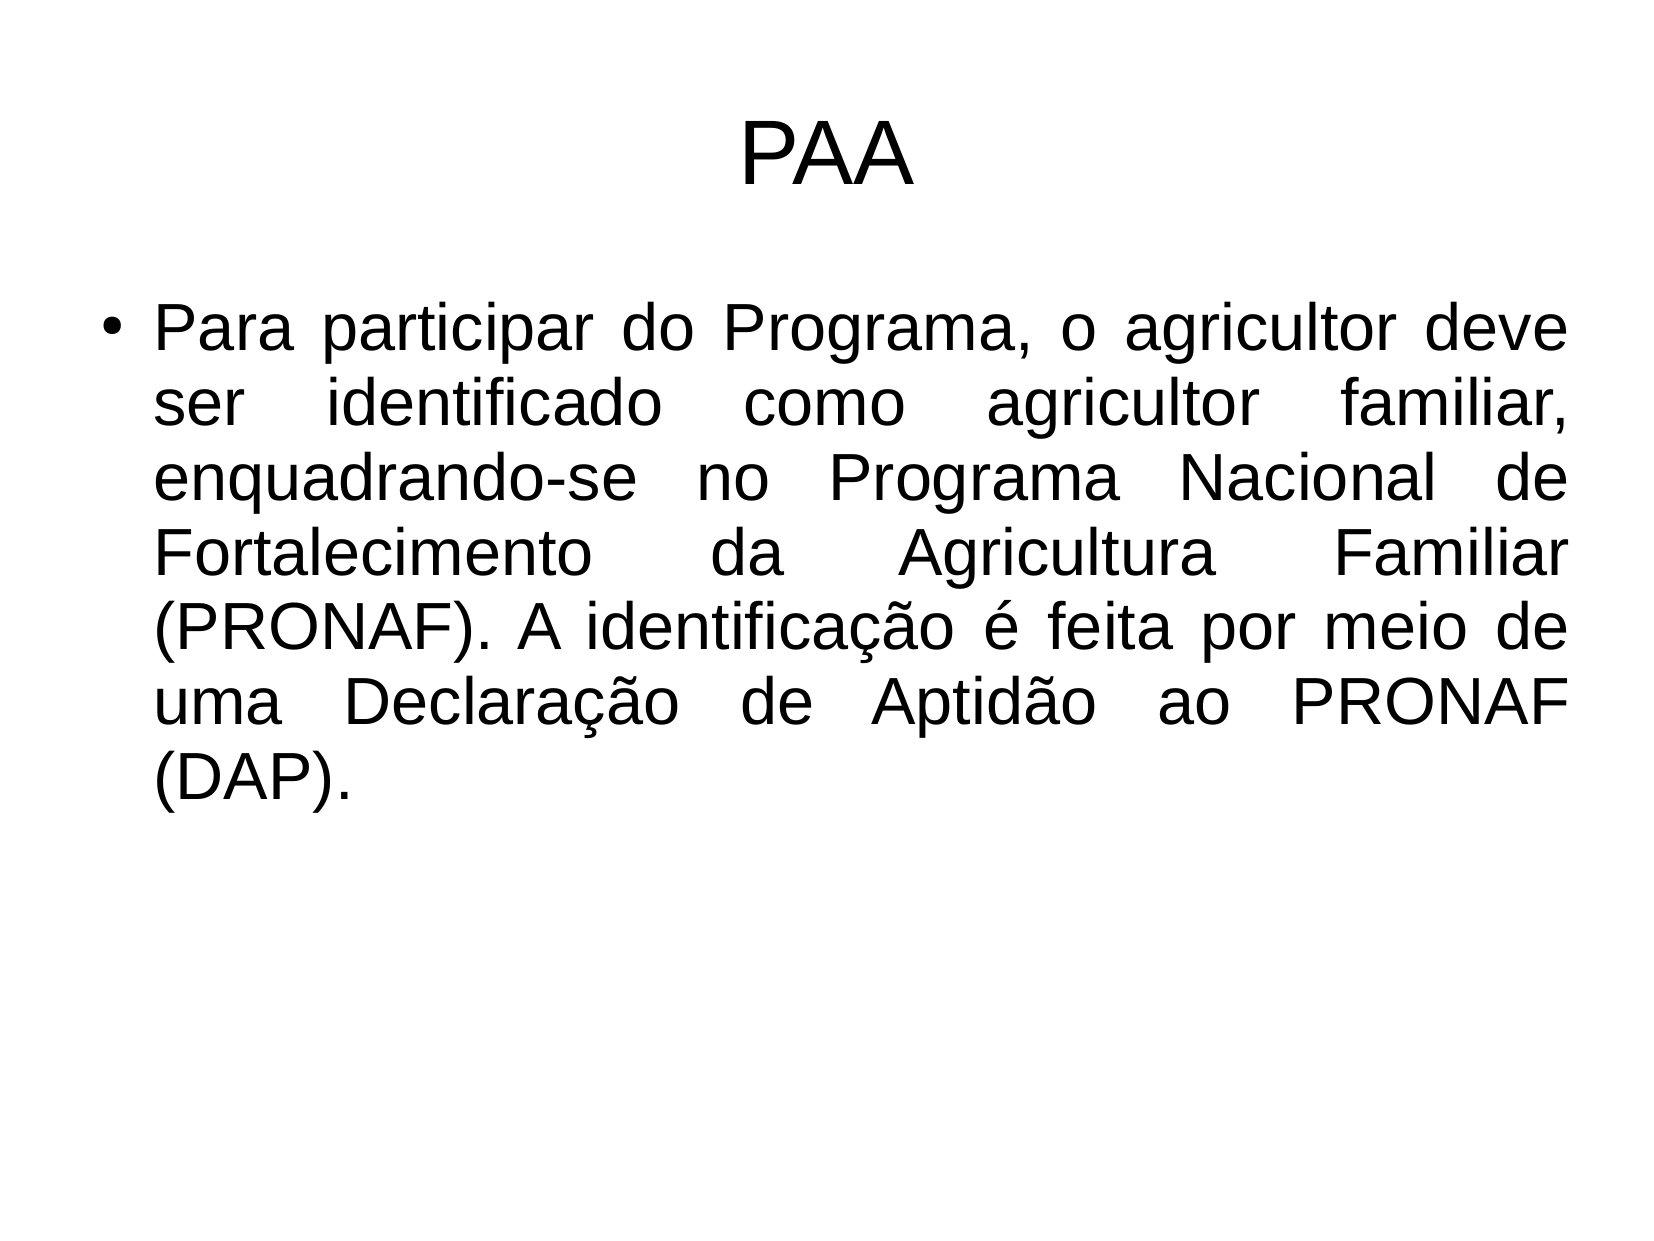

# PAA
Para participar do Programa, o agricultor deve ser identificado como agricultor familiar, enquadrando-se no Programa Nacional de Fortalecimento da Agricultura Familiar (PRONAF). A identificação é feita por meio de uma Declaração de Aptidão ao PRONAF (DAP).